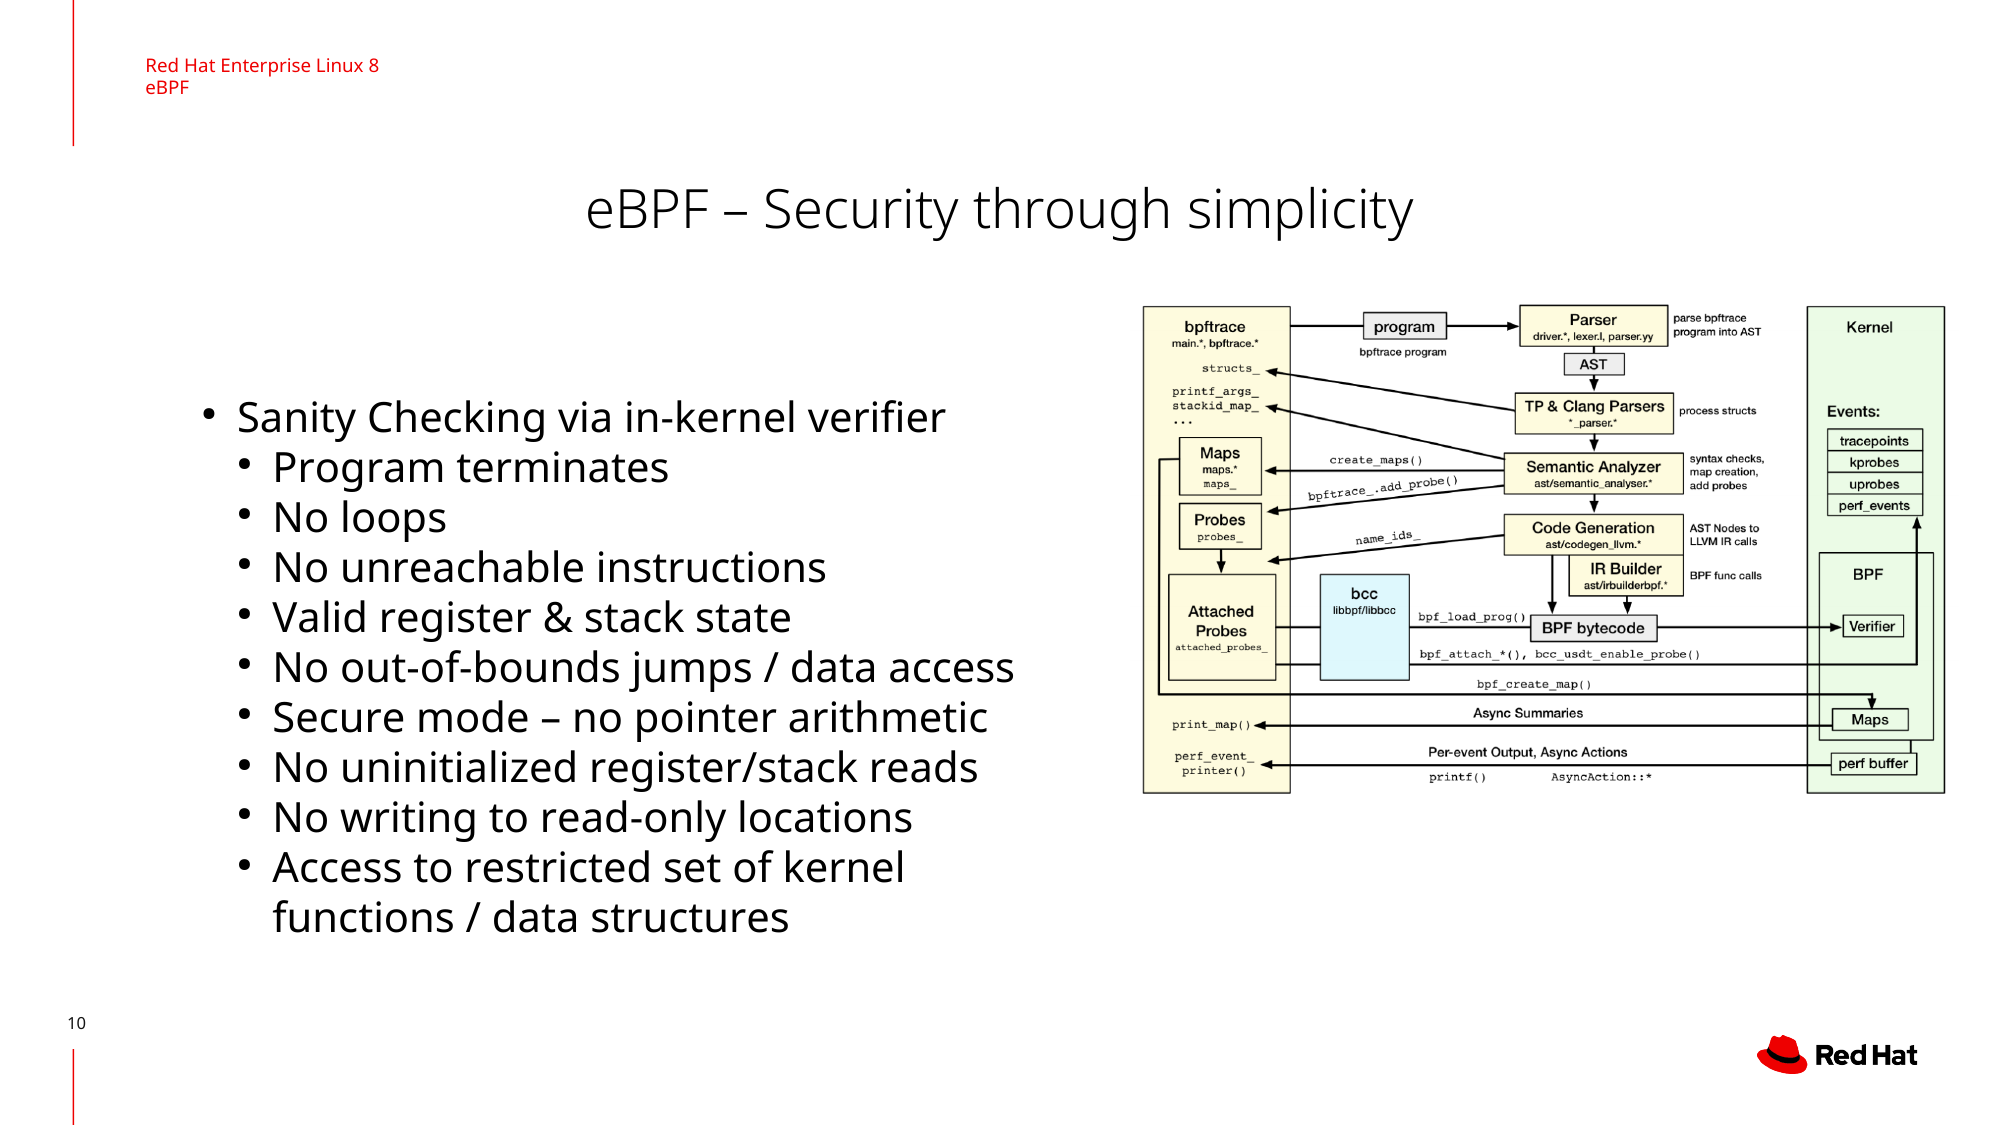

Red Hat Enterprise Linux 8
eBPF
# eBPF – Security through simplicity
Sanity Checking via in-kernel verifier
Program terminates
No loops
No unreachable instructions
Valid register & stack state
No out-of-bounds jumps / data access
Secure mode – no pointer arithmetic
No uninitialized register/stack reads
No writing to read-only locations
Access to restricted set of kernel functions / data structures
10